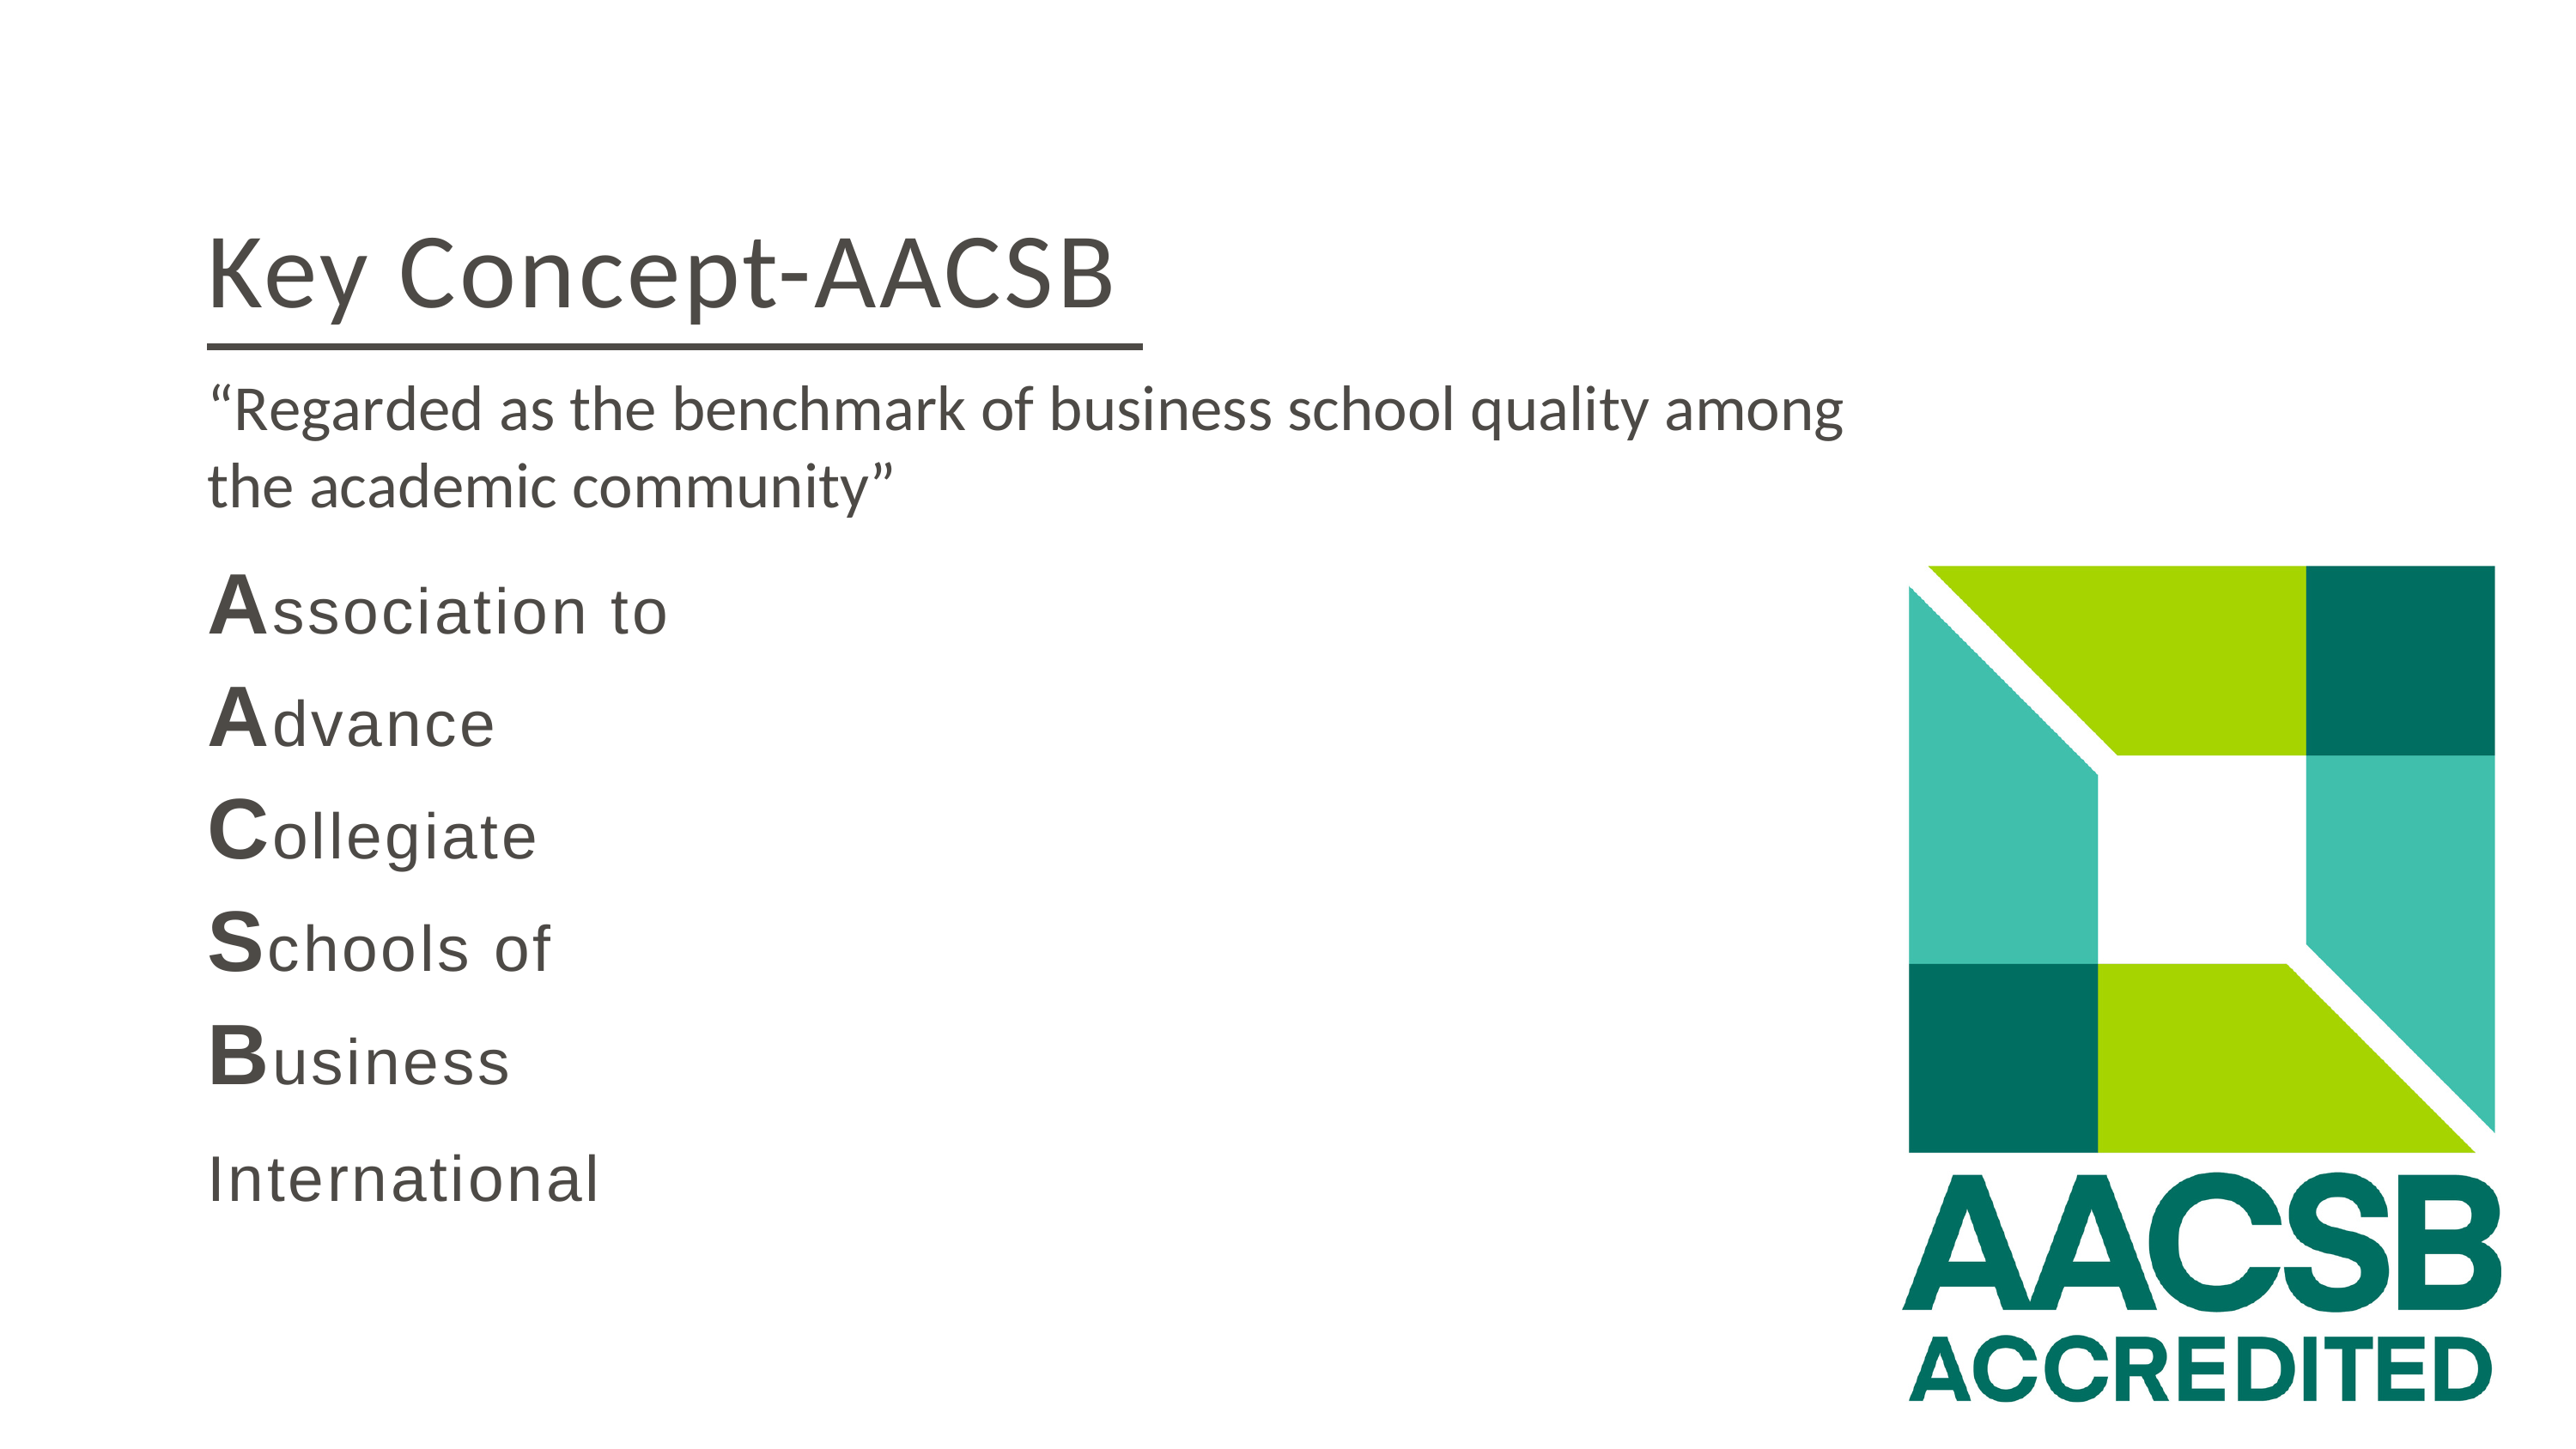

Key Concept-AACSB
“Regarded as the benchmark of business school quality among the academic community”
Association to
Advance
Collegiate
Schools of
Business
International